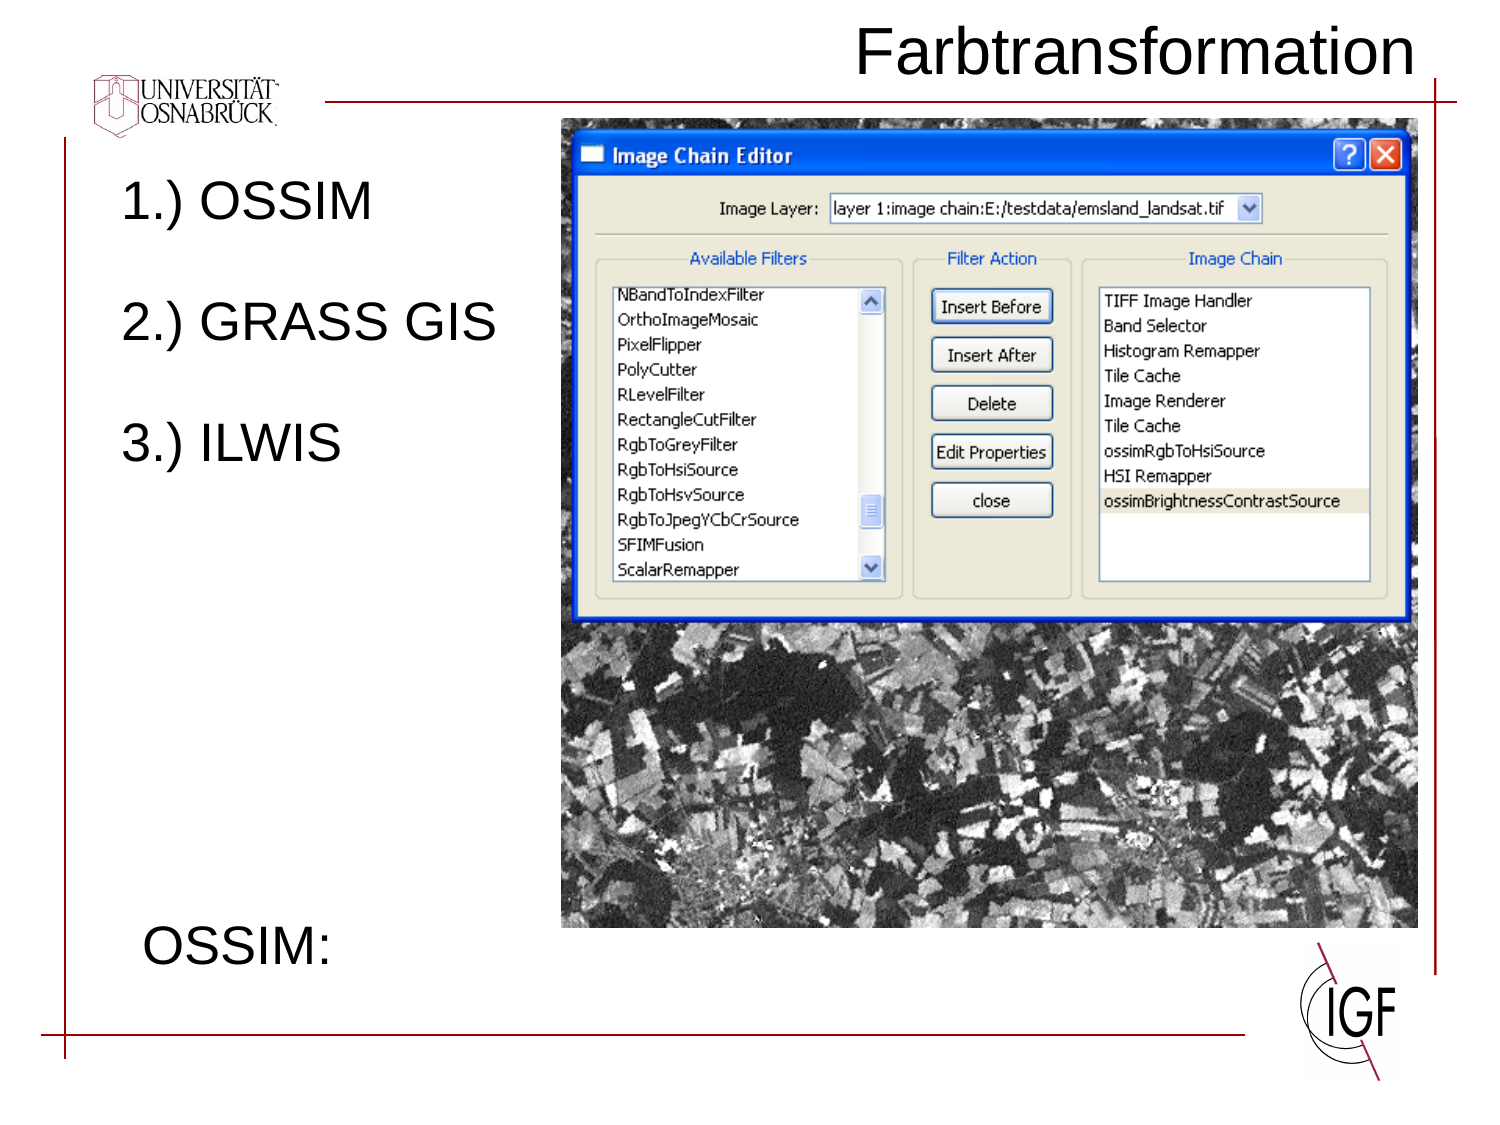

# Farbtransformation
1.) OSSIM
2.) GRASS GIS
3.) ILWIS
OSSIM: